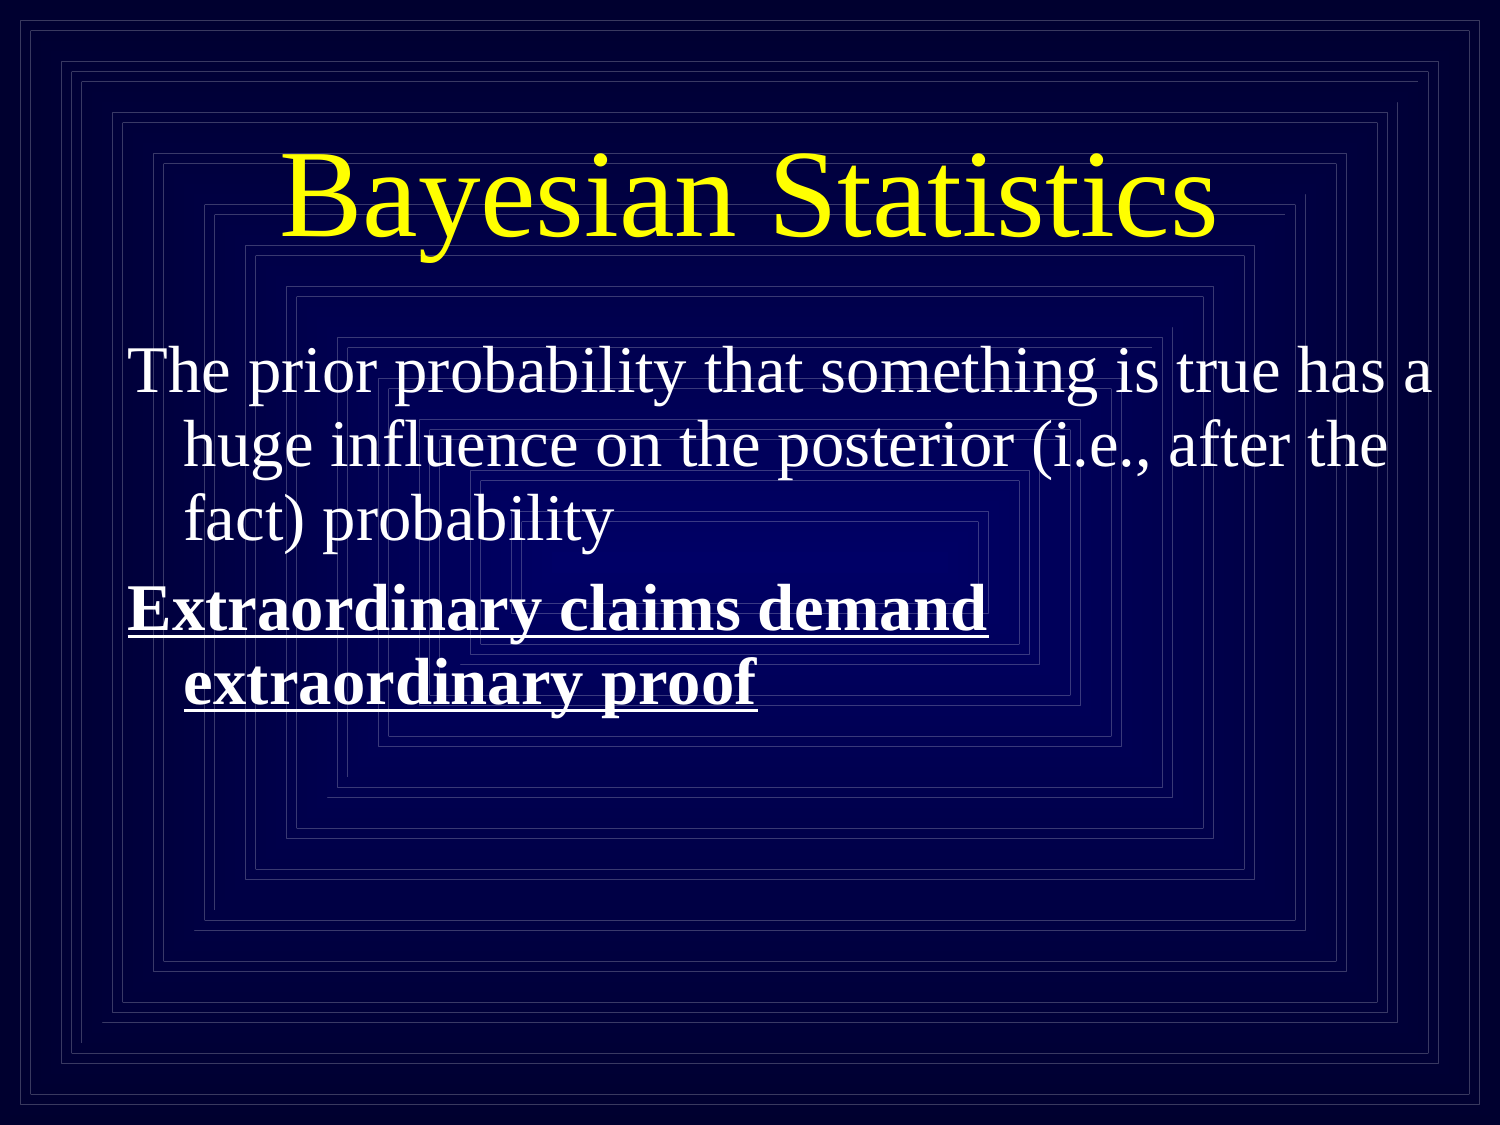

# Bayesian Statistics
The prior probability that something is true has a huge influence on the posterior (i.e., after the fact) probability
Extraordinary claims demand
extraordinary proof